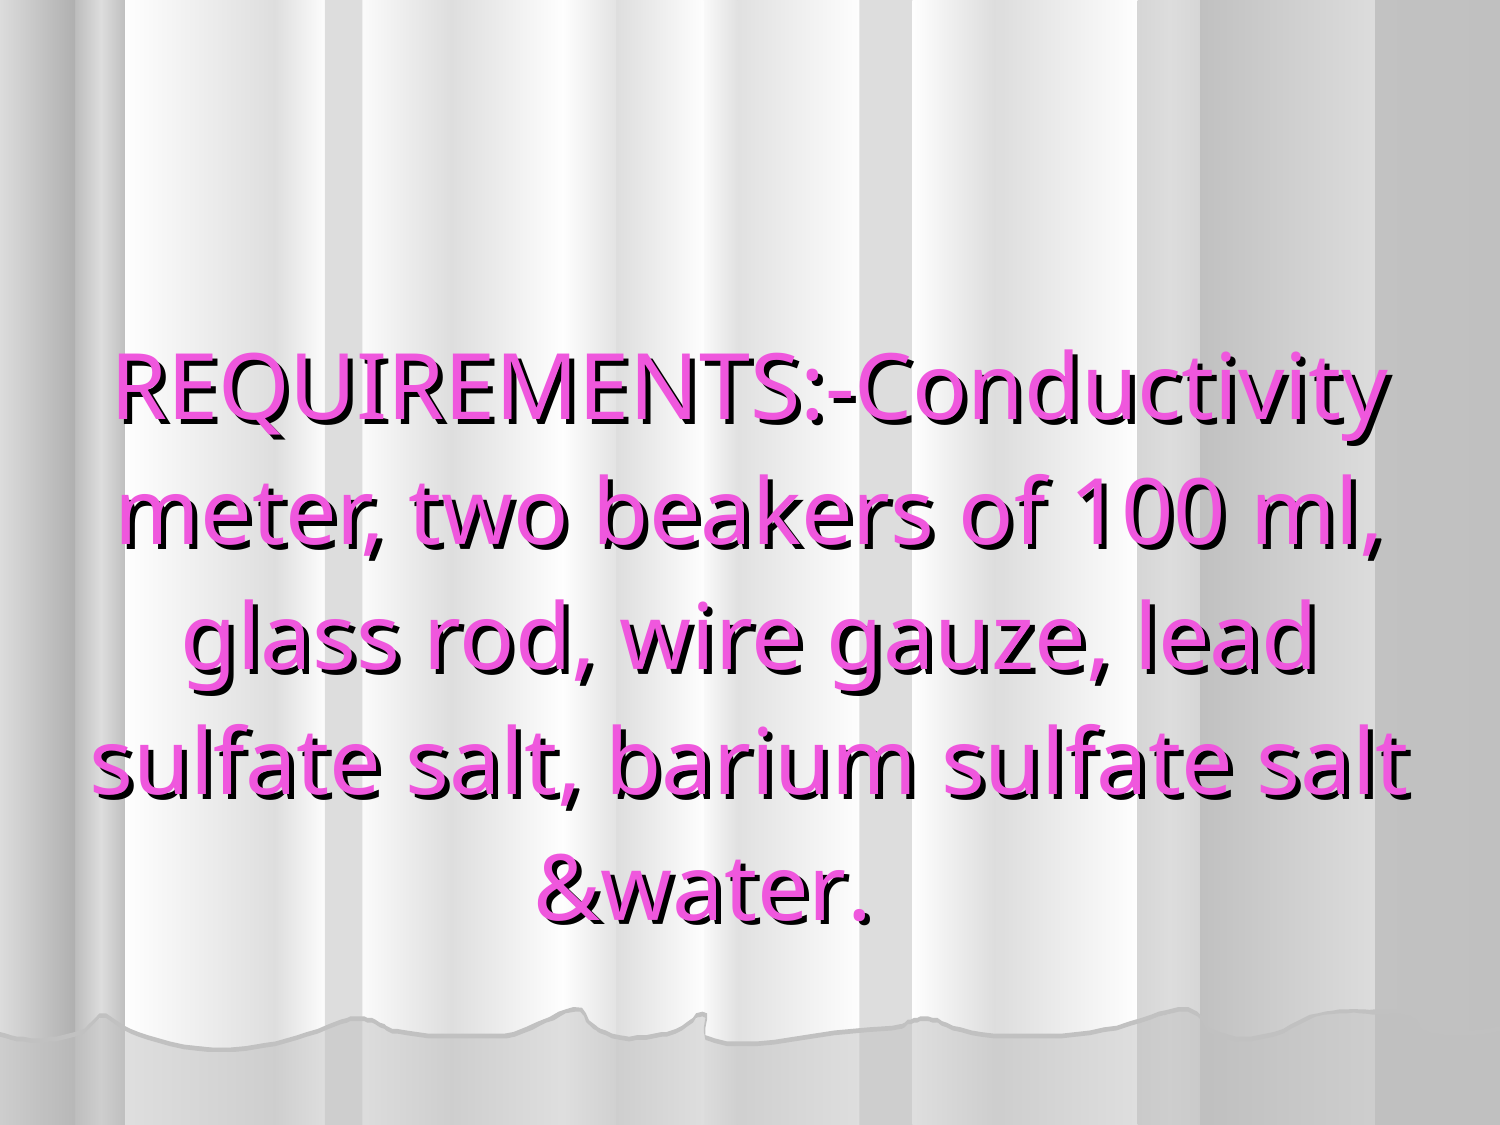

REQUIREMENTS:-Conductivity meter, two beakers of 100 ml, glass rod, wire gauze, lead sulfate salt, barium sulfate salt &water.
#